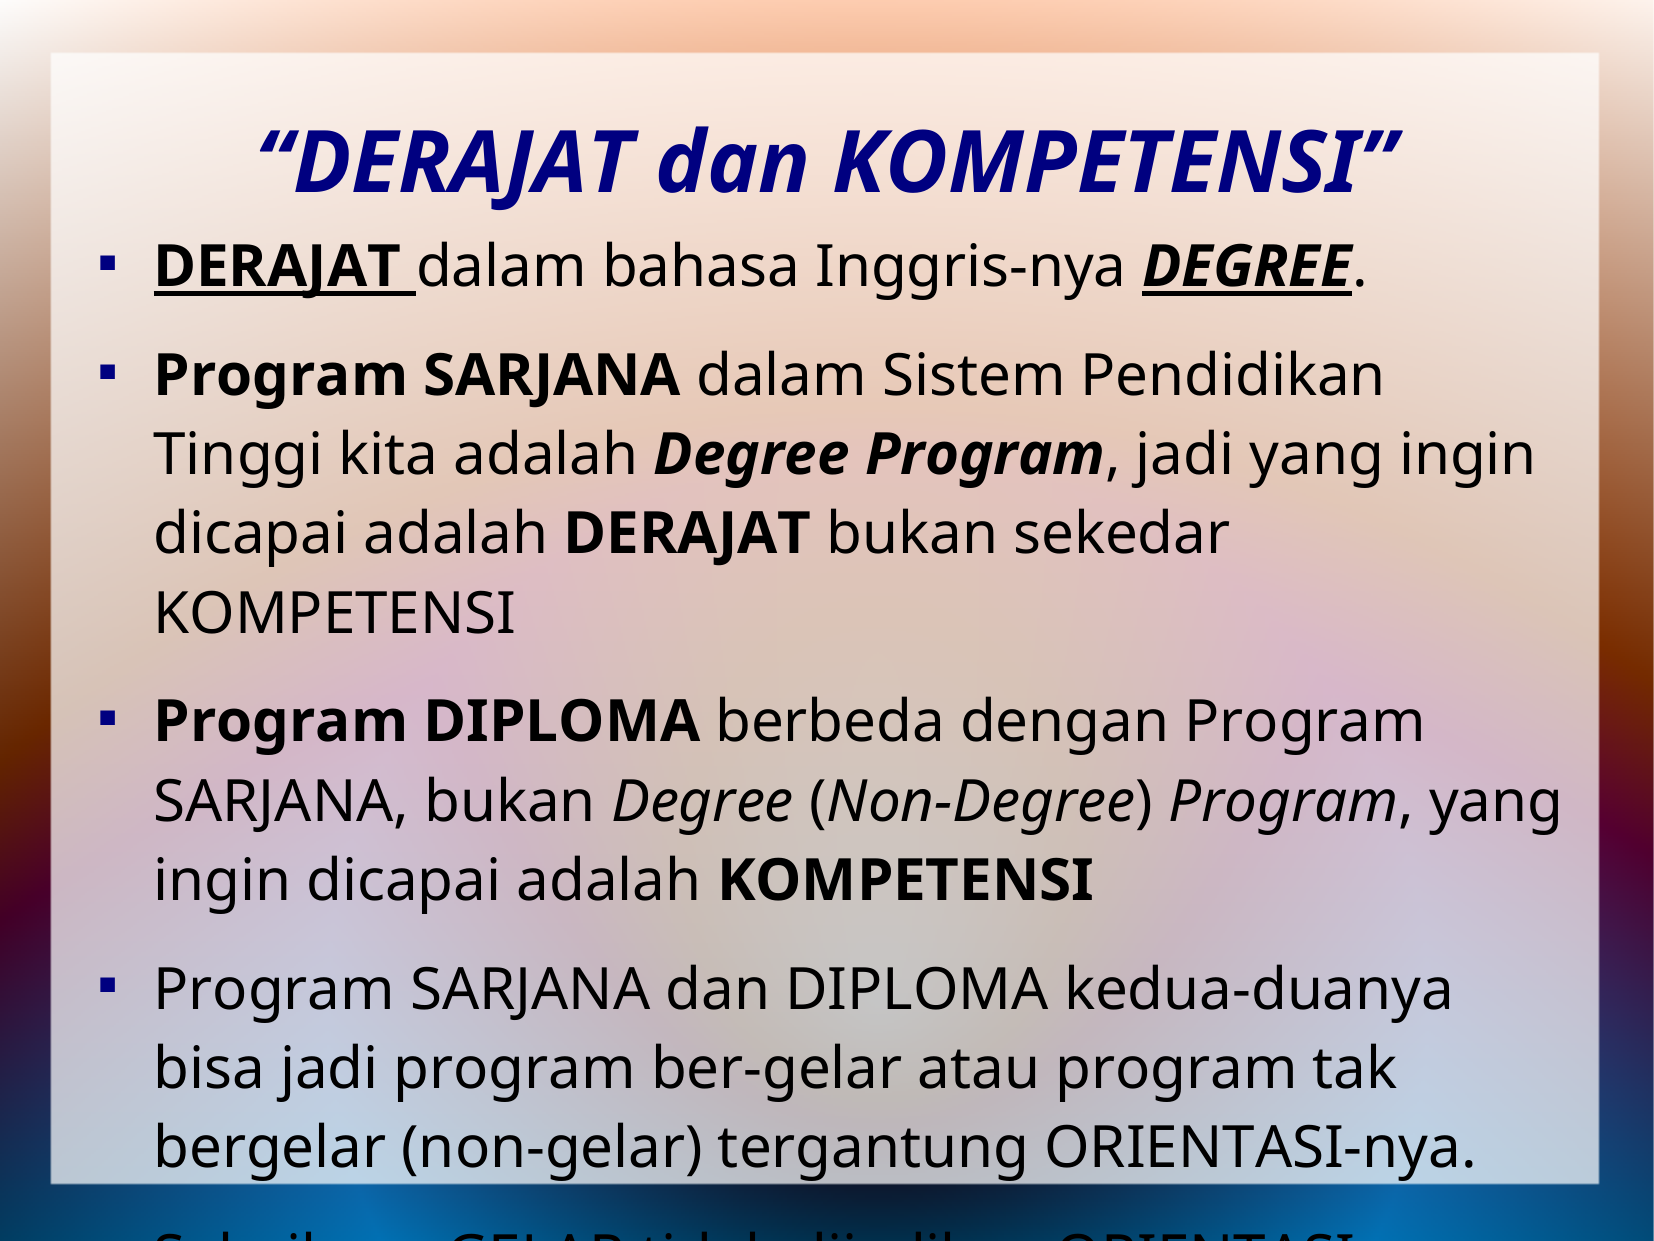

# “DERAJAT dan KOMPETENSI”
DERAJAT dalam bahasa Inggris-nya DEGREE.
Program SARJANA dalam Sistem Pendidikan Tinggi kita adalah Degree Program, jadi yang ingin dicapai adalah DERAJAT bukan sekedar KOMPETENSI
Program DIPLOMA berbeda dengan Program SARJANA, bukan Degree (Non-Degree) Program, yang ingin dicapai adalah KOMPETENSI
Program SARJANA dan DIPLOMA kedua-duanya bisa jadi program ber-gelar atau program tak bergelar (non-gelar) tergantung ORIENTASI-nya.
Sebaiknya GELAR tidak dijadikan ORIENTASI pendidikan tinggi.